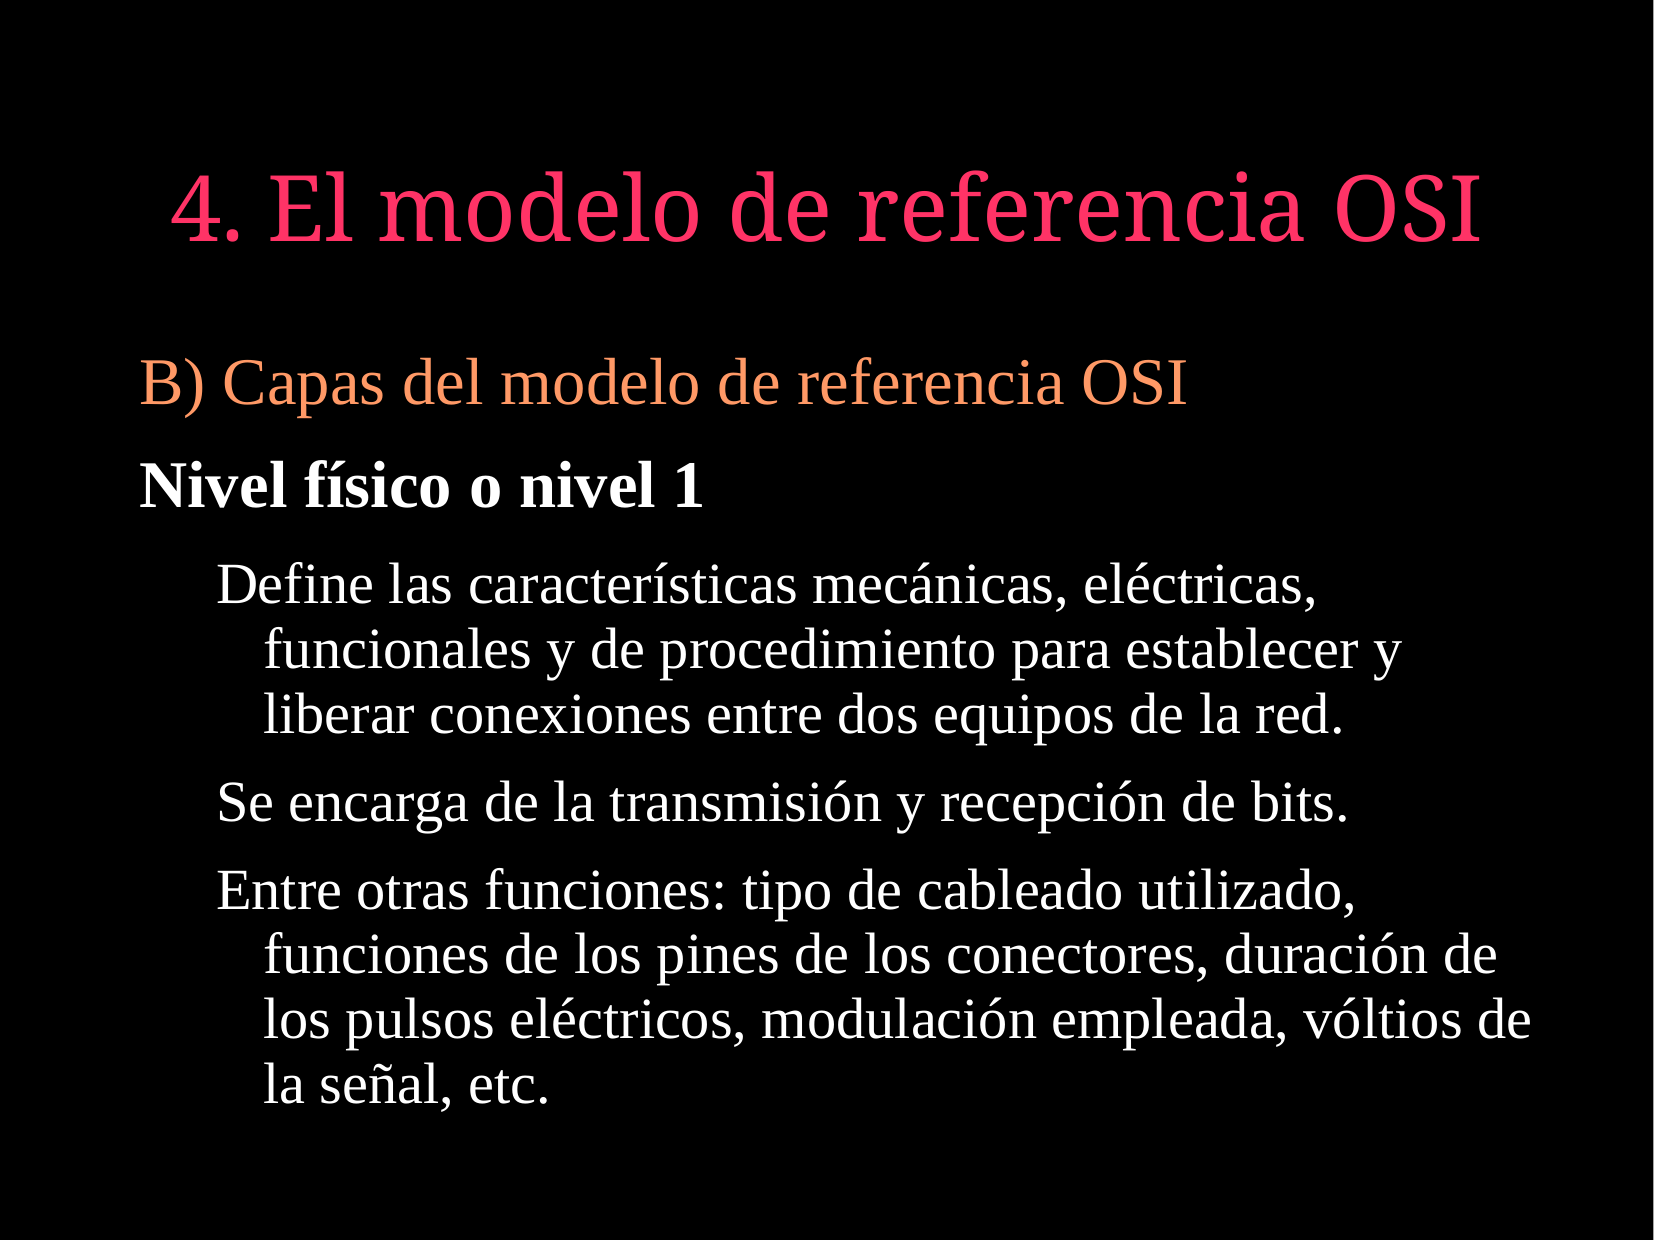

# 4. El modelo de referencia OSI
B) Capas del modelo de referencia OSI
Nivel físico o nivel 1
Define las características mecánicas, eléctricas, funcionales y de procedimiento para establecer y liberar conexiones entre dos equipos de la red.
Se encarga de la transmisión y recepción de bits.
Entre otras funciones: tipo de cableado utilizado, funciones de los pines de los conectores, duración de los pulsos eléctricos, modulación empleada, vóltios de la señal, etc.